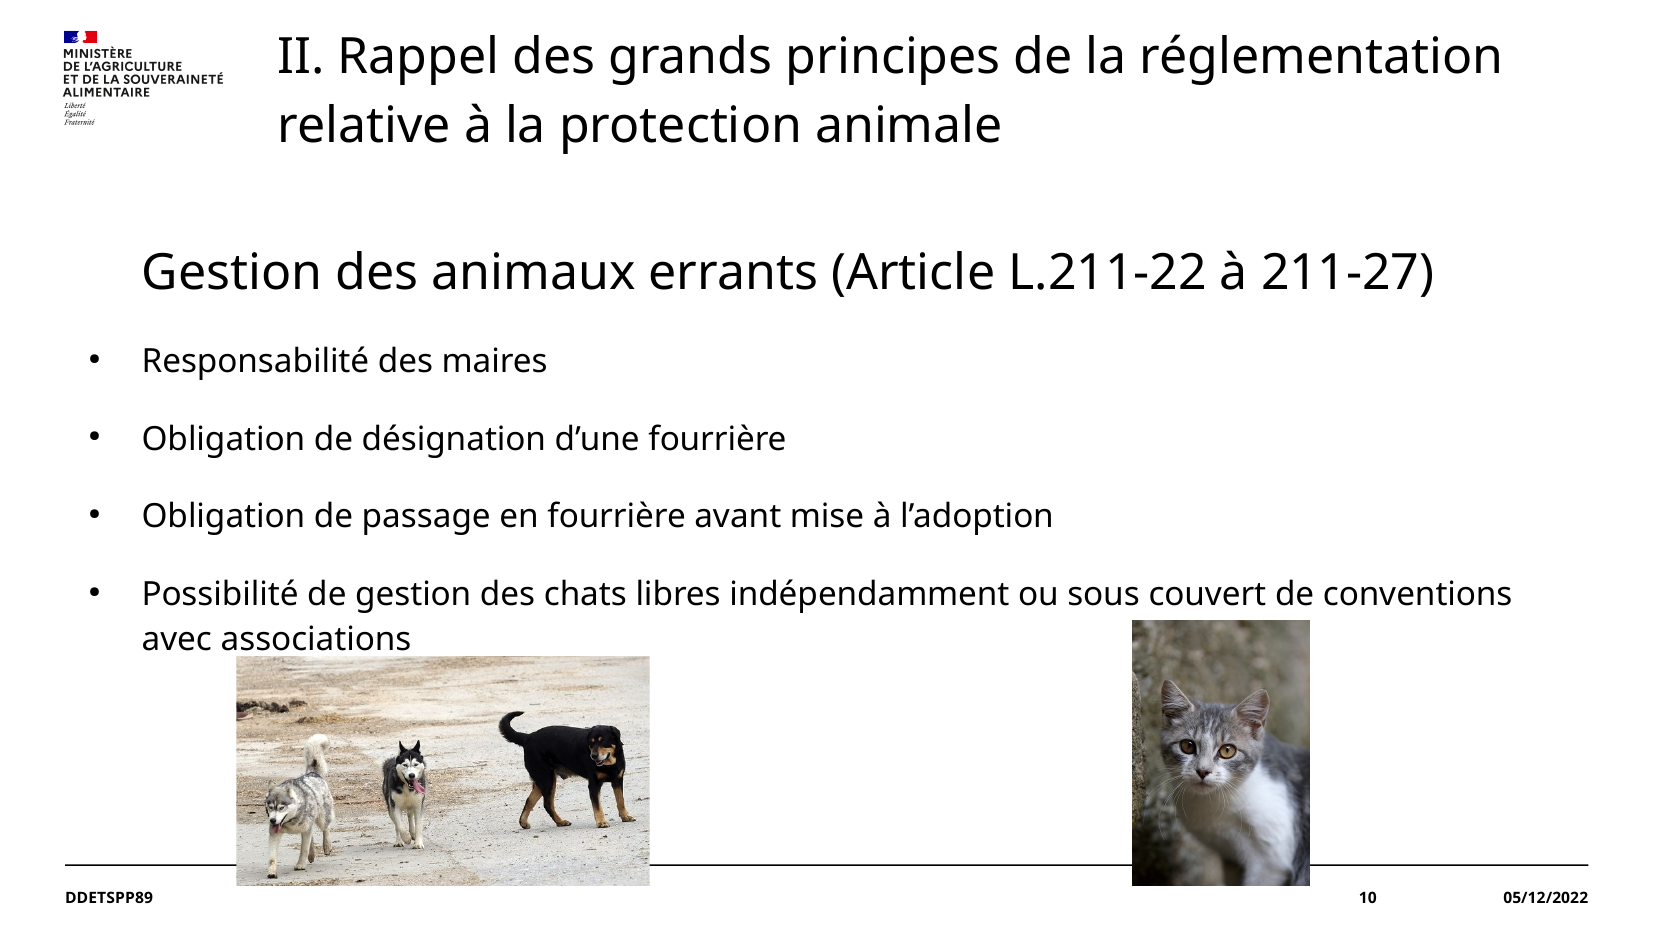

# II. Rappel des grands principes de la réglementation relative à la protection animale
Gestion des animaux errants (Article L.211-22 à 211-27)
Responsabilité des maires
Obligation de désignation d’une fourrière
Obligation de passage en fourrière avant mise à l’adoption
Possibilité de gestion des chats libres indépendamment ou sous couvert de conventions avec associations
DDETSPP89
10
05/12/2022